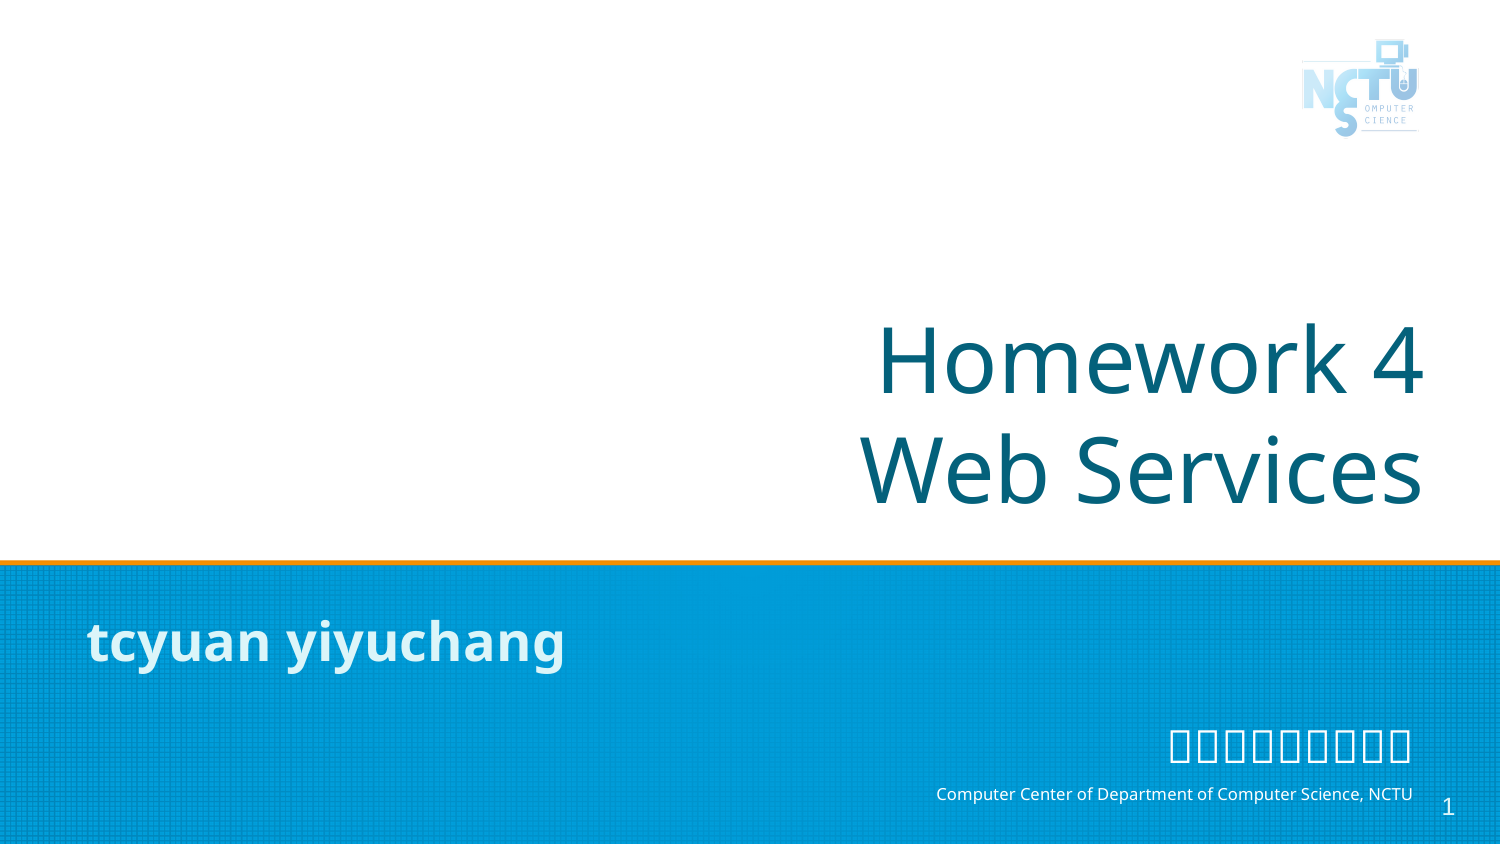

# Homework 4 Web Services
tcyuan yiyuchang